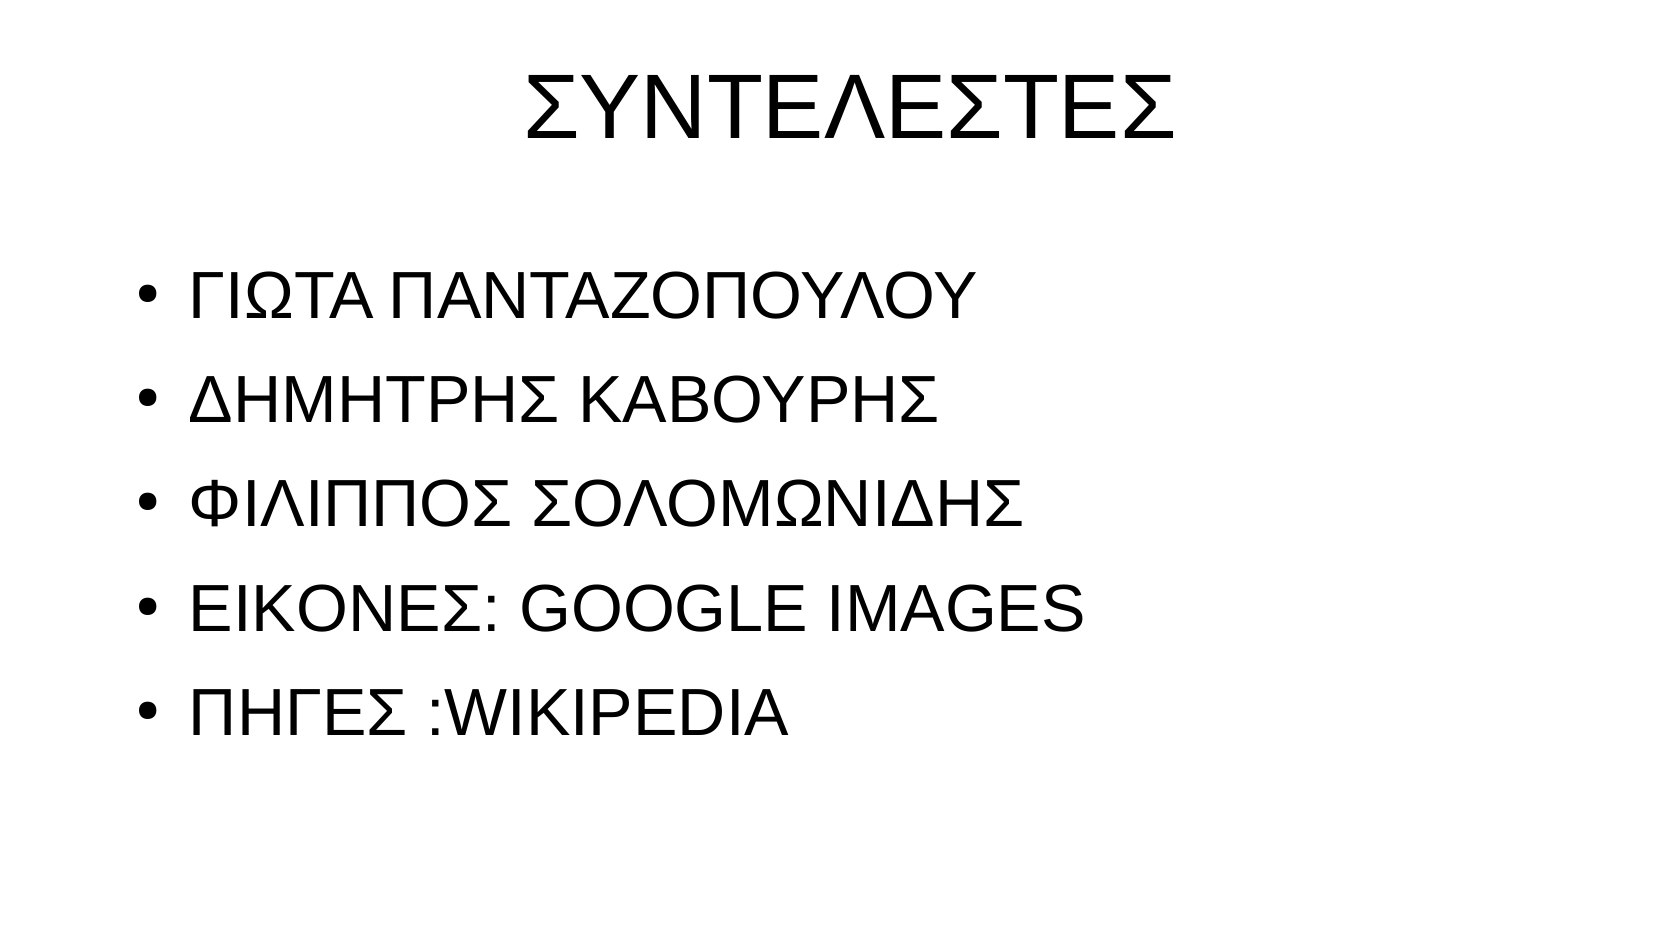

# ΣΥΝΤΕΛΕΣΤΕΣ
ΓΙΩΤΑ ΠΑΝΤΑΖΟΠΟΥΛΟΥ
ΔΗΜΗΤΡΗΣ ΚΑΒΟΥΡΗΣ
ΦΙΛΙΠΠΟΣ ΣΟΛΟΜΩΝΙΔΗΣ
EIKONEΣ: GOOGLE IMAGES
ΠΗΓΕΣ :WIKIPEDIA